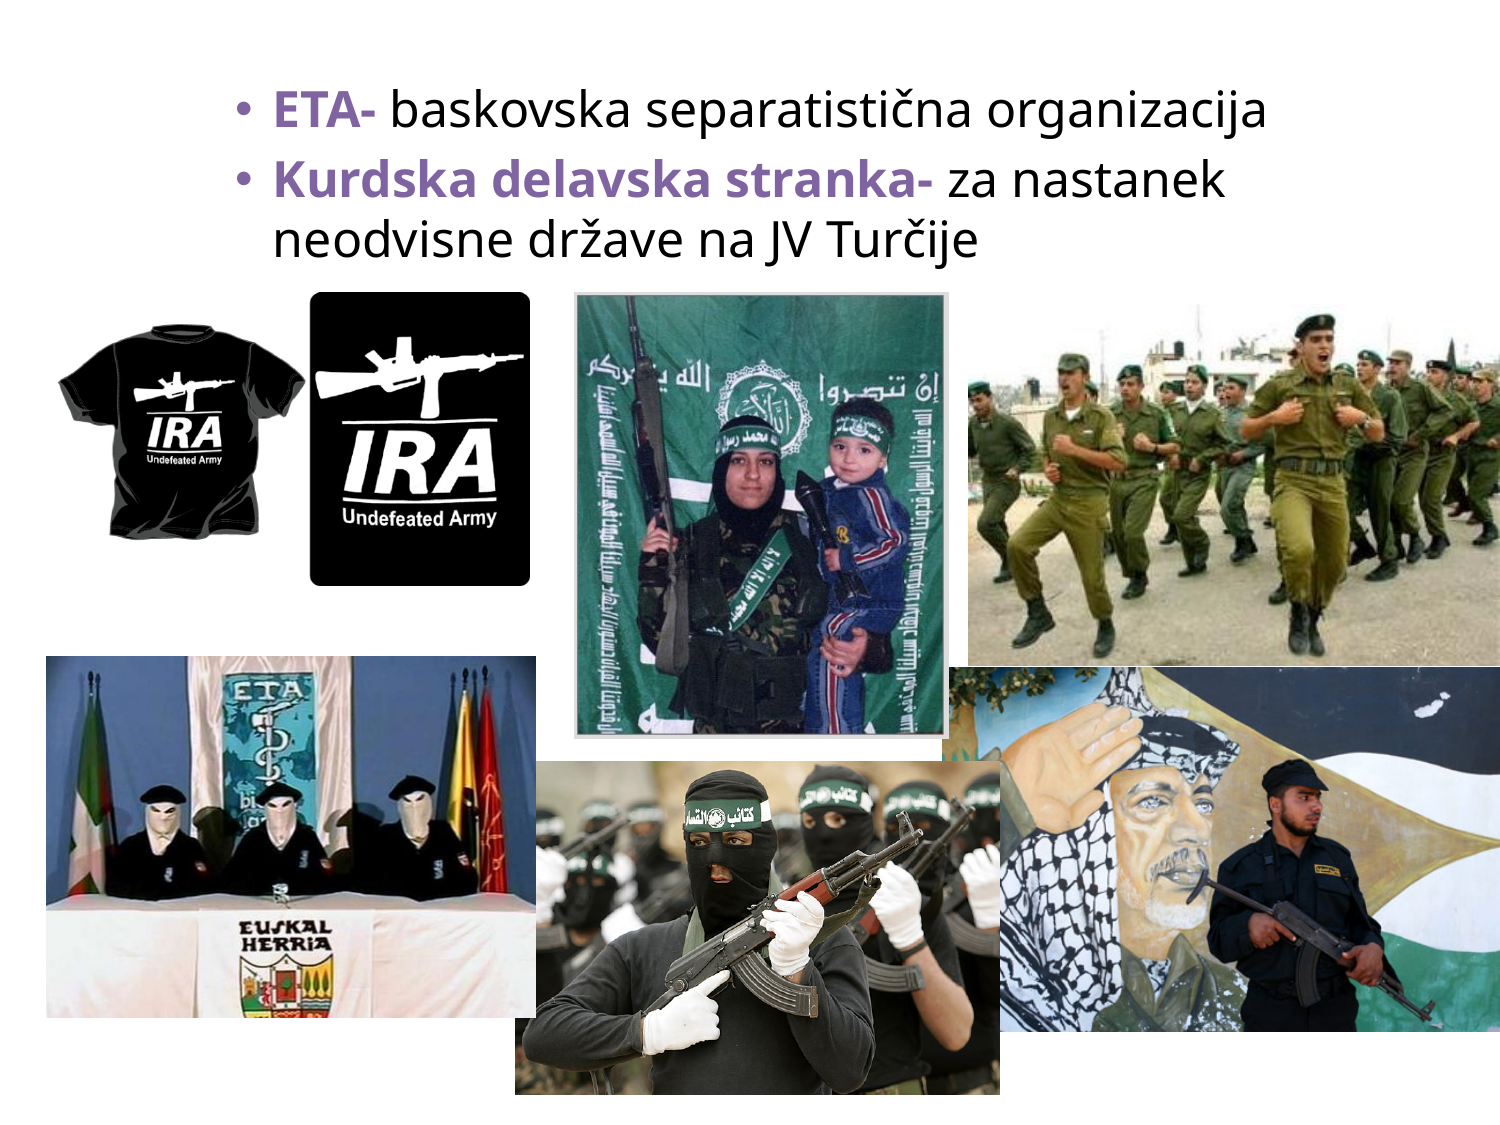

# ETA- baskovska separatistična organizacija
Kurdska delavska stranka- za nastanek neodvisne države na JV Turčije